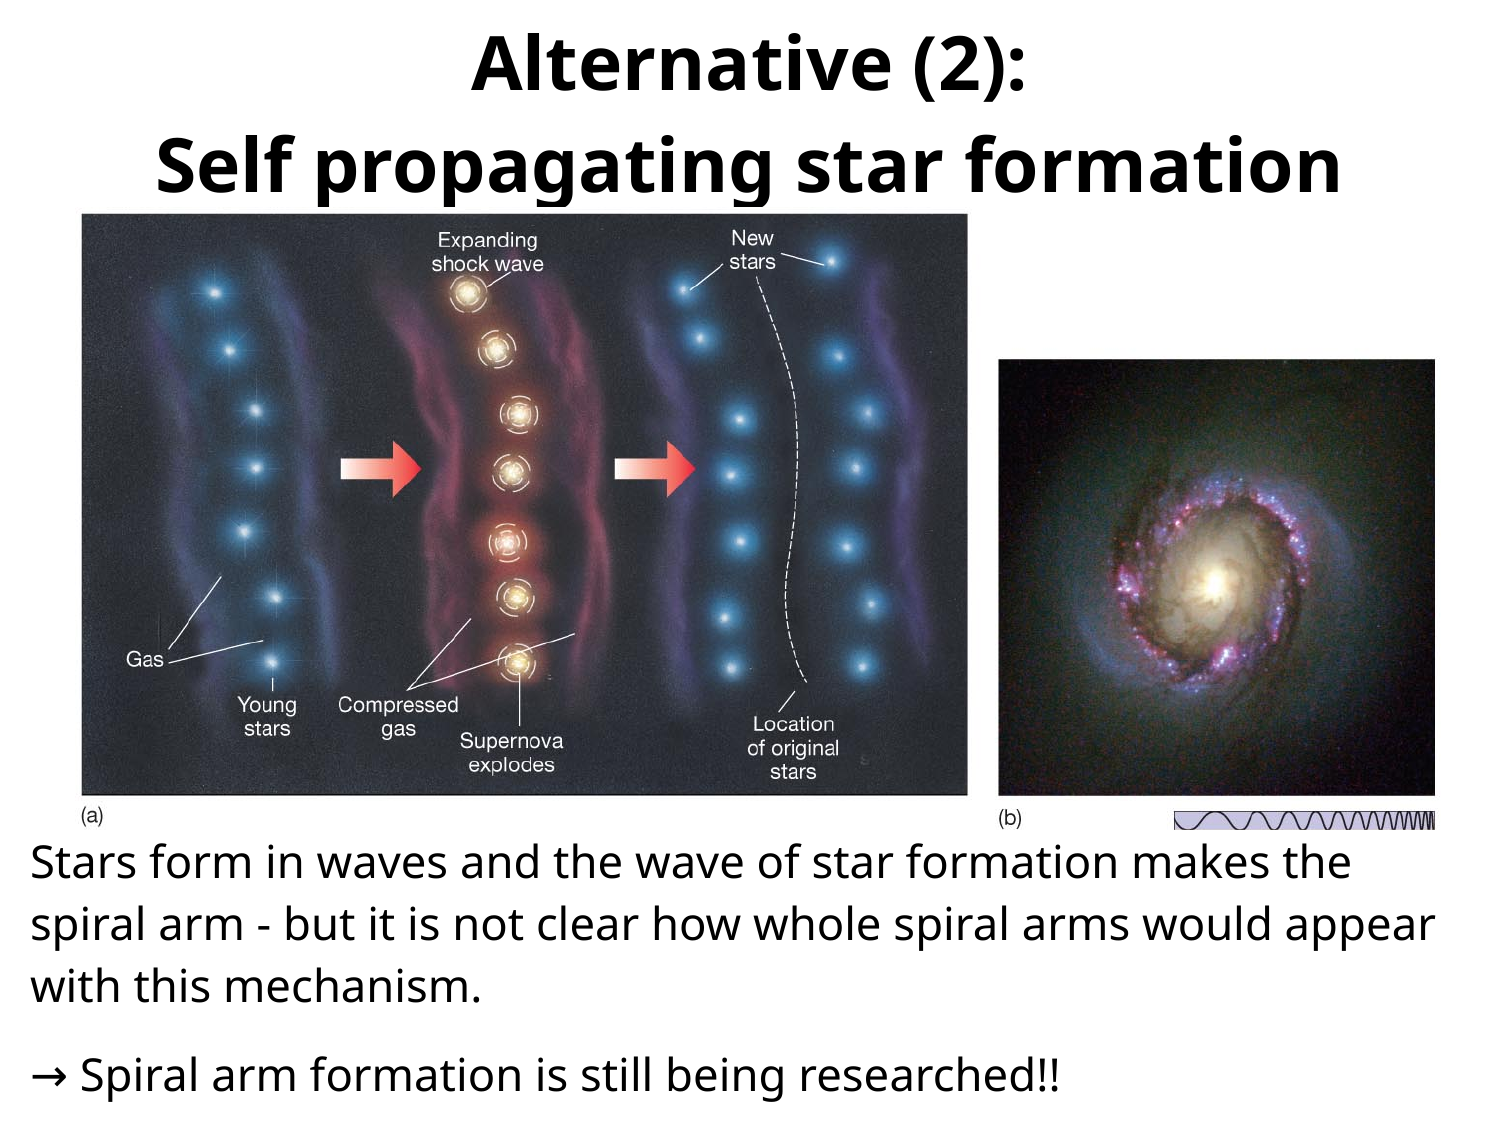

# Alternative (2): Self propagating star formation
Stars form in waves and the wave of star formation makes the spiral arm - but it is not clear how whole spiral arms would appear with this mechanism.
→ Spiral arm formation is still being researched!!